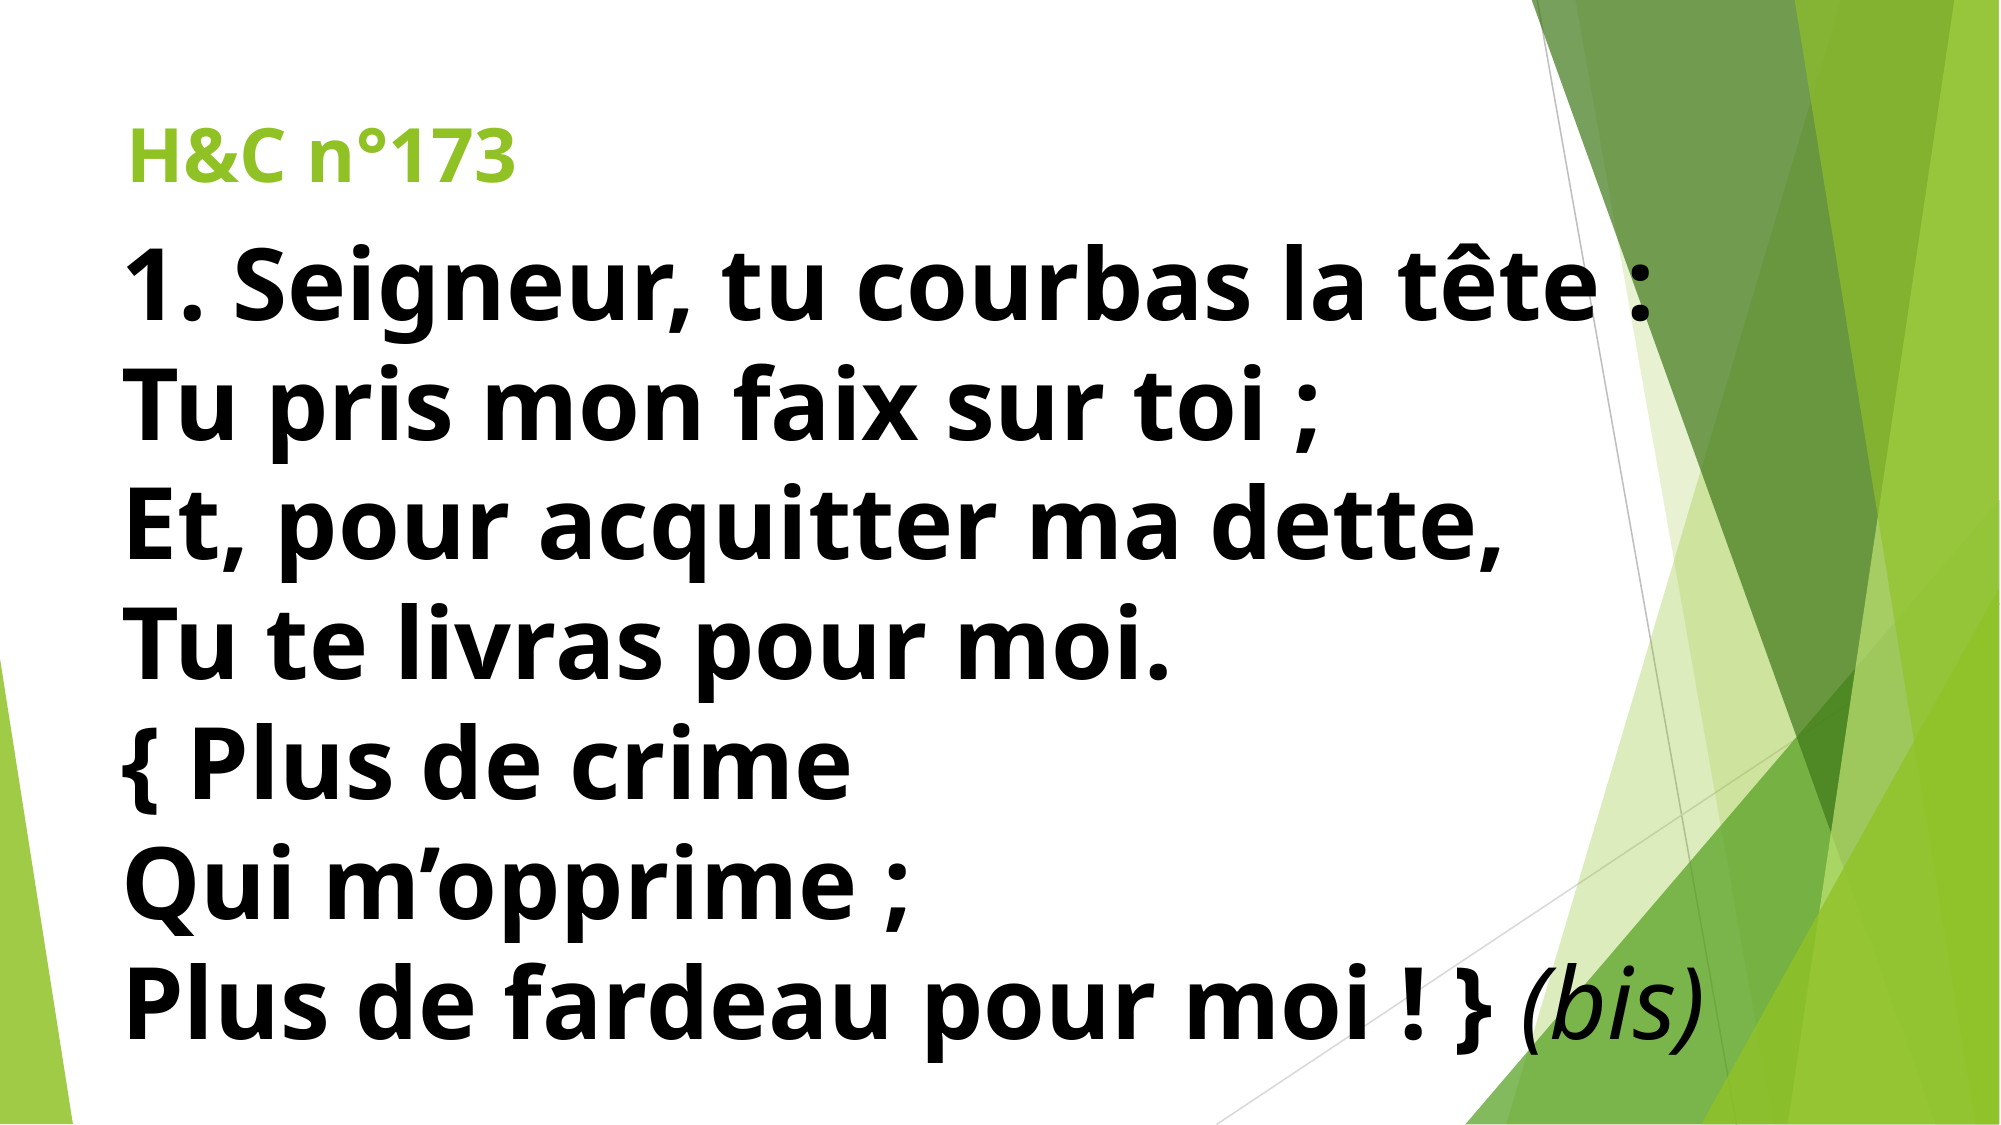

H&C n°173
1. Seigneur, tu courbas la tête :
Tu pris mon faix sur toi ;
Et, pour acquitter ma dette,
Tu te livras pour moi.
{ Plus de crime
Qui m’opprime ;
Plus de fardeau pour moi ! } (bis)